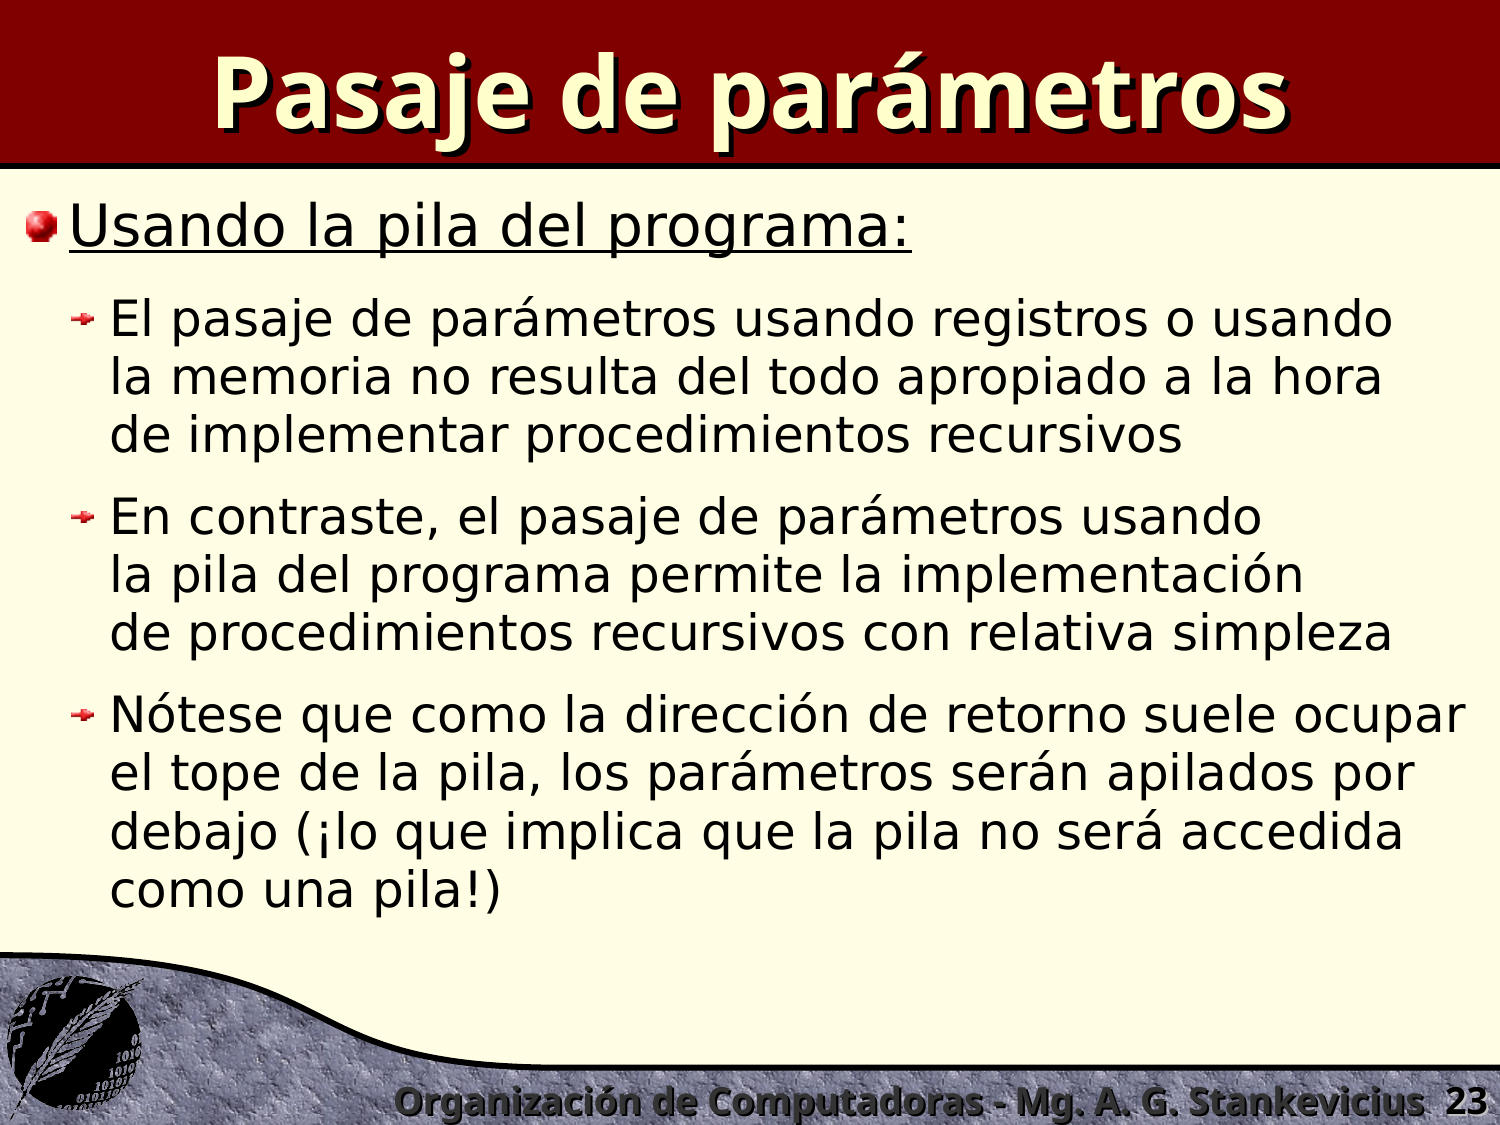

# Pasaje de parámetros
Usando la pila del programa:
El pasaje de parámetros usando registros o usando
la memoria no resulta del todo apropiado a la hora
de implementar procedimientos recursivos
En contraste, el pasaje de parámetros usando
la pila del programa permite la implementación
de procedimientos recursivos con relativa simpleza
Nótese que como la dirección de retorno suele ocupar
el tope de la pila, los parámetros serán apilados por debajo (¡lo que implica que la pila no será accedida como una pila!)
23